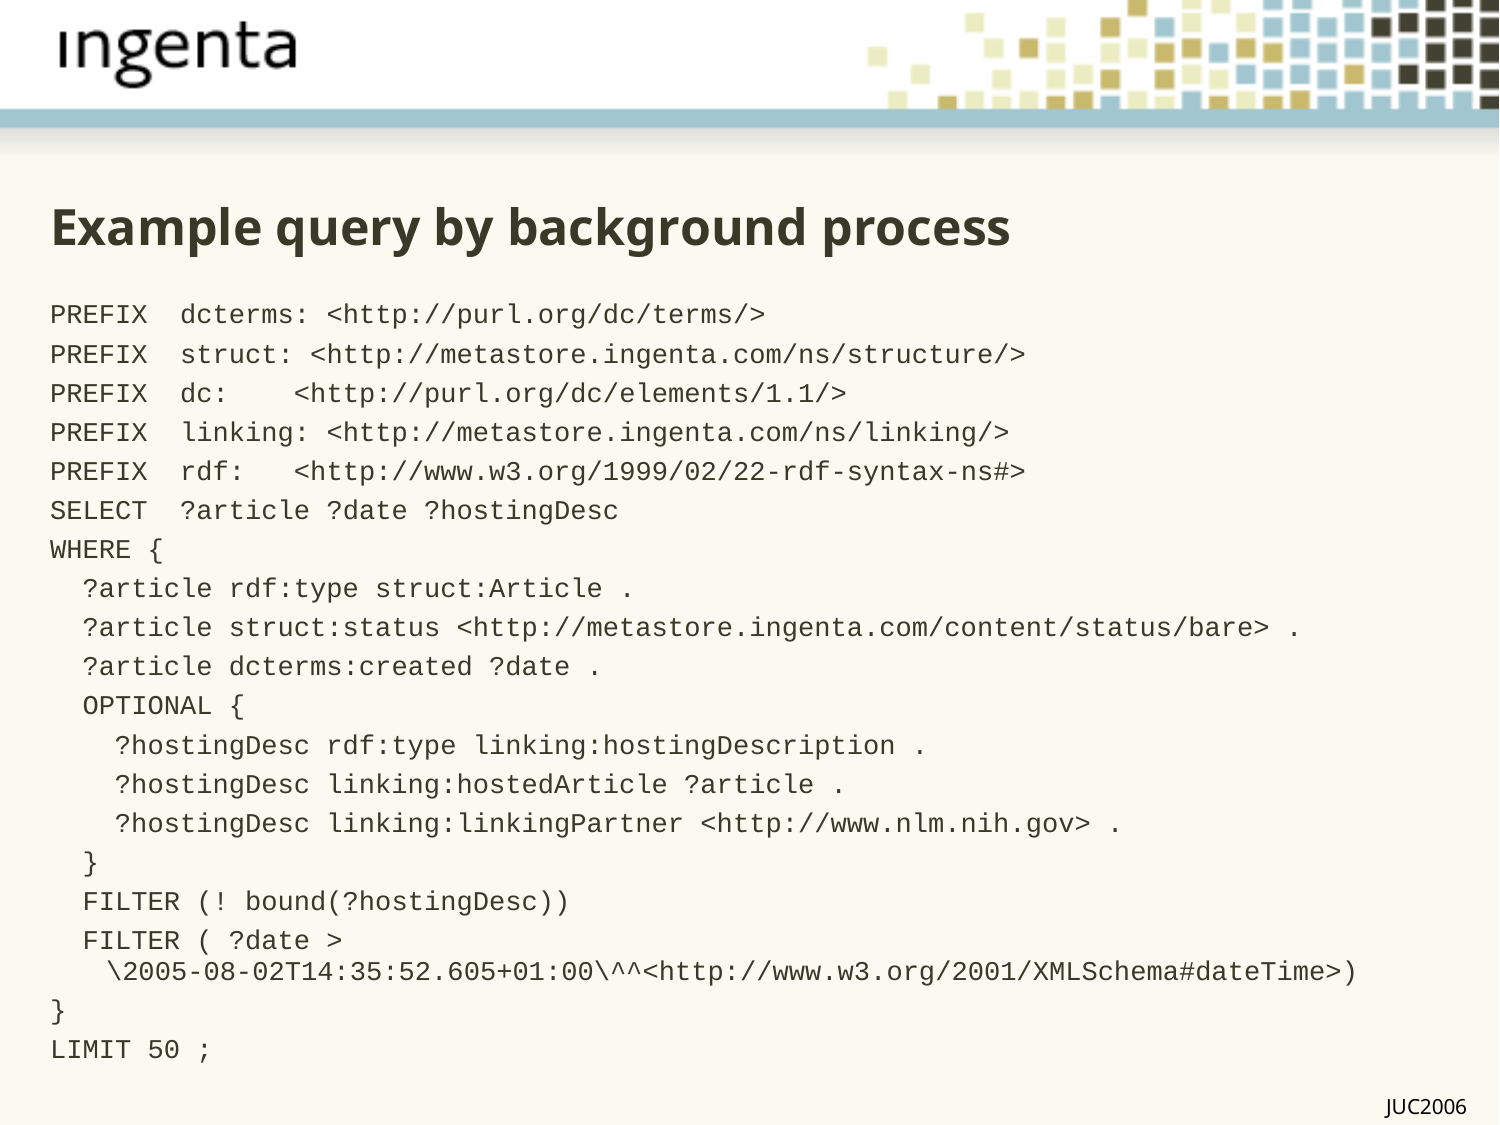

# Example query by background process
PREFIX dcterms: <http://purl.org/dc/terms/>
PREFIX struct: <http://metastore.ingenta.com/ns/structure/>
PREFIX dc: <http://purl.org/dc/elements/1.1/>
PREFIX linking: <http://metastore.ingenta.com/ns/linking/>
PREFIX rdf: <http://www.w3.org/1999/02/22-rdf-syntax-ns#>
SELECT ?article ?date ?hostingDesc
WHERE {
 ?article rdf:type struct:Article .
 ?article struct:status <http://metastore.ingenta.com/content/status/bare> .
 ?article dcterms:created ?date .
 OPTIONAL {
 ?hostingDesc rdf:type linking:hostingDescription .
 ?hostingDesc linking:hostedArticle ?article .
 ?hostingDesc linking:linkingPartner <http://www.nlm.nih.gov> .
 }
 FILTER (! bound(?hostingDesc))
 FILTER ( ?date > \2005-08-02T14:35:52.605+01:00\^^<http://www.w3.org/2001/XMLSchema#dateTime>)
}
LIMIT 50 ;